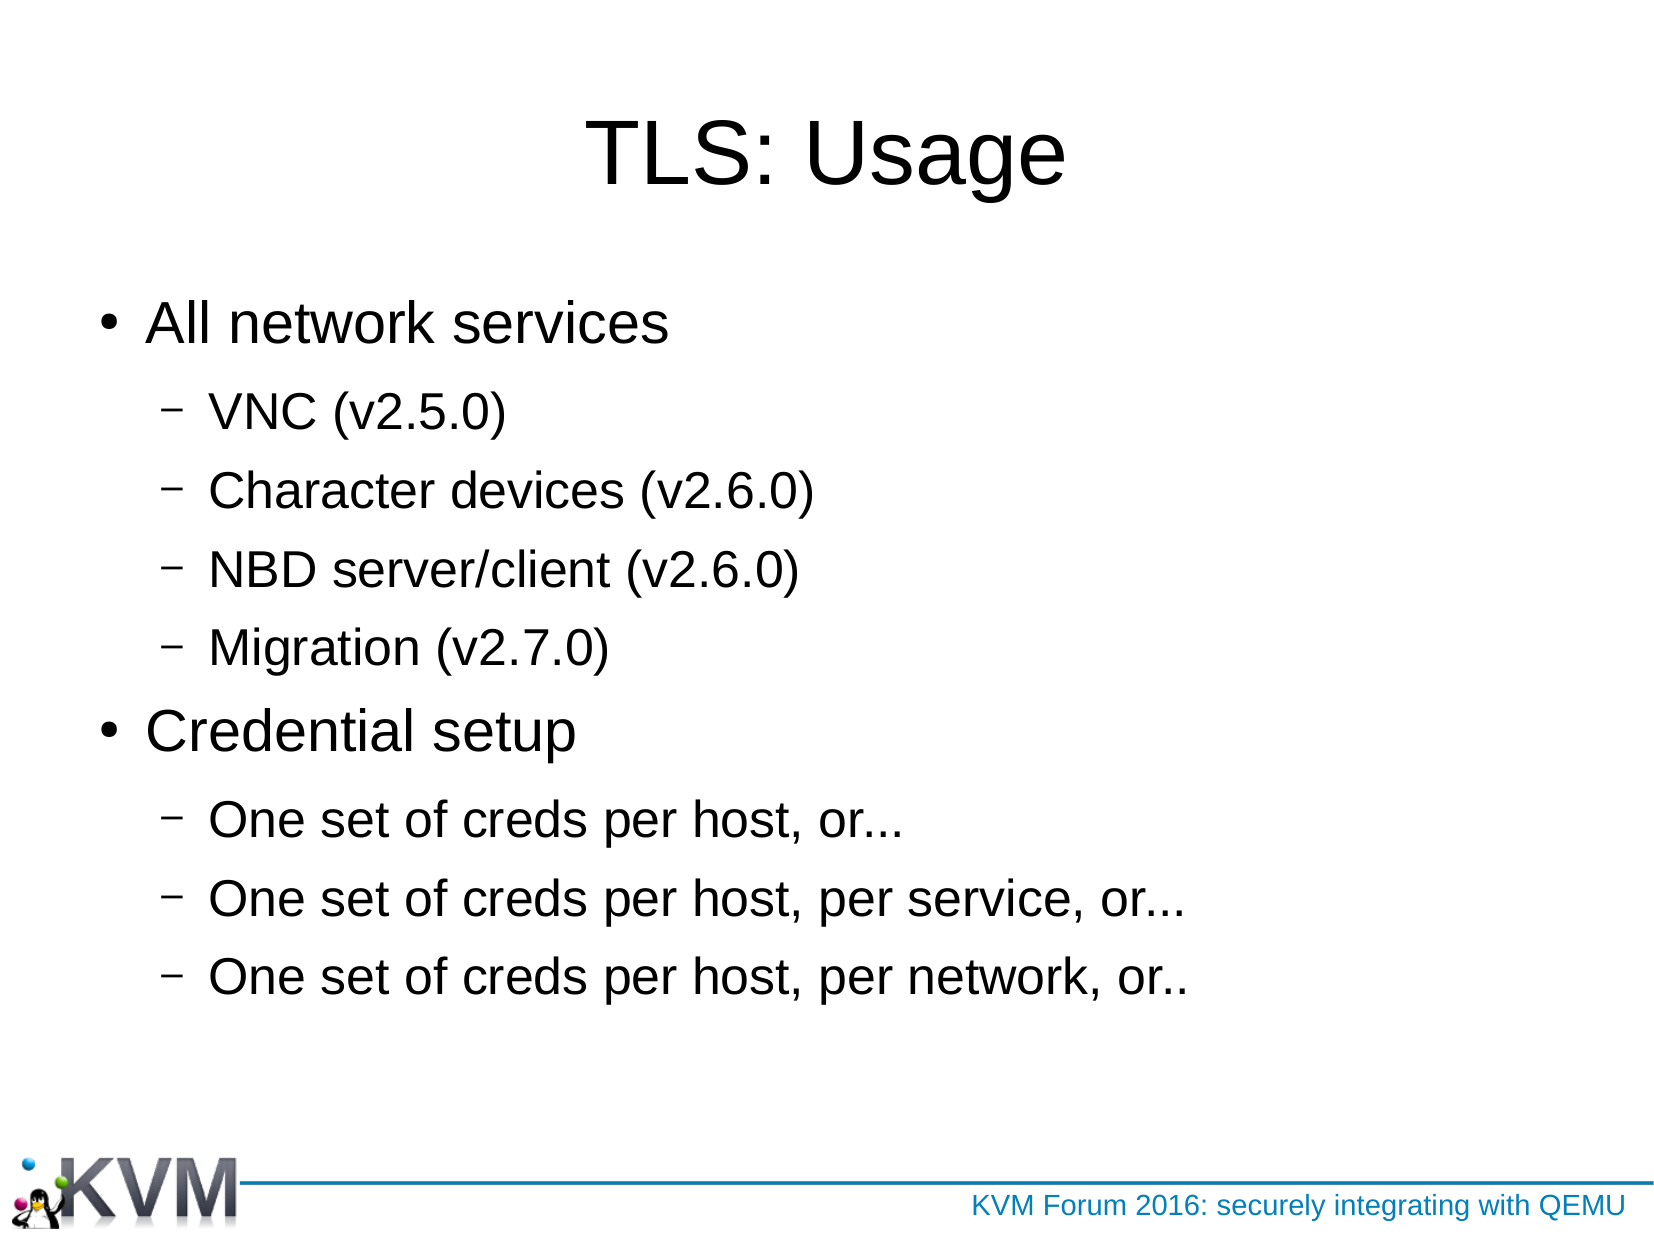

# TLS: Usage
All network services
VNC (v2.5.0)
Character devices (v2.6.0)
NBD server/client (v2.6.0)
Migration (v2.7.0)
Credential setup
One set of creds per host, or...
One set of creds per host, per service, or...
One set of creds per host, per network, or..